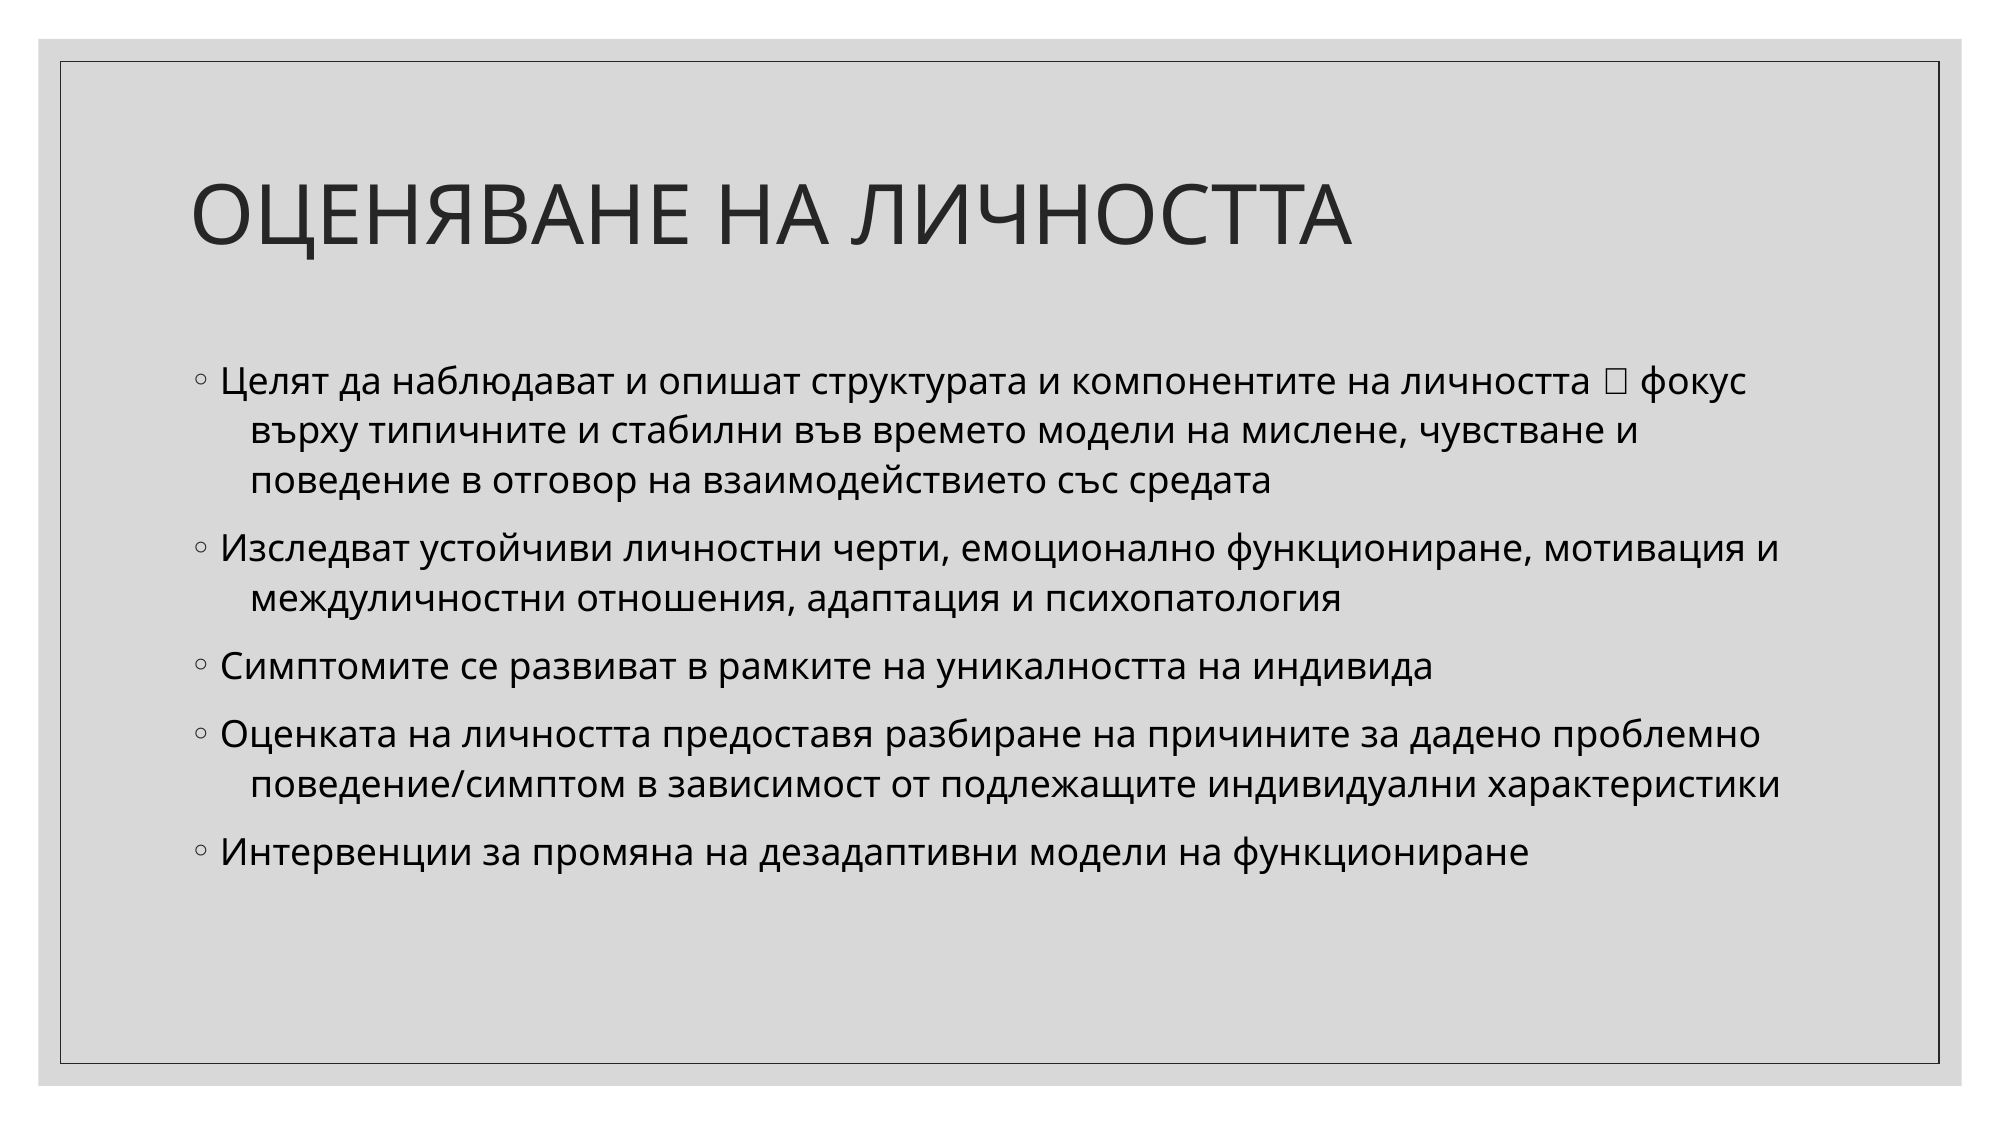

# ОЦЕНЯВАНЕ НА ЛИЧНОСТТА
Целят да наблюдават и опишат структурата и компонентите на личността  фокус върху типичните и стабилни във времето модели на мислене, чувстване и поведение в отговор на взаимодействието със средата
Изследват устойчиви личностни черти, емоционално функциониране, мотивация и междуличностни отношения, адаптация и психопатология
Симптомите се развиват в рамките на уникалността на индивида
Оценката на личността предоставя разбиране на причините за дадено проблемно поведение/симптом в зависимост от подлежащите индивидуални характеристики
Интервенции за промяна на дезадаптивни модели на функциониране